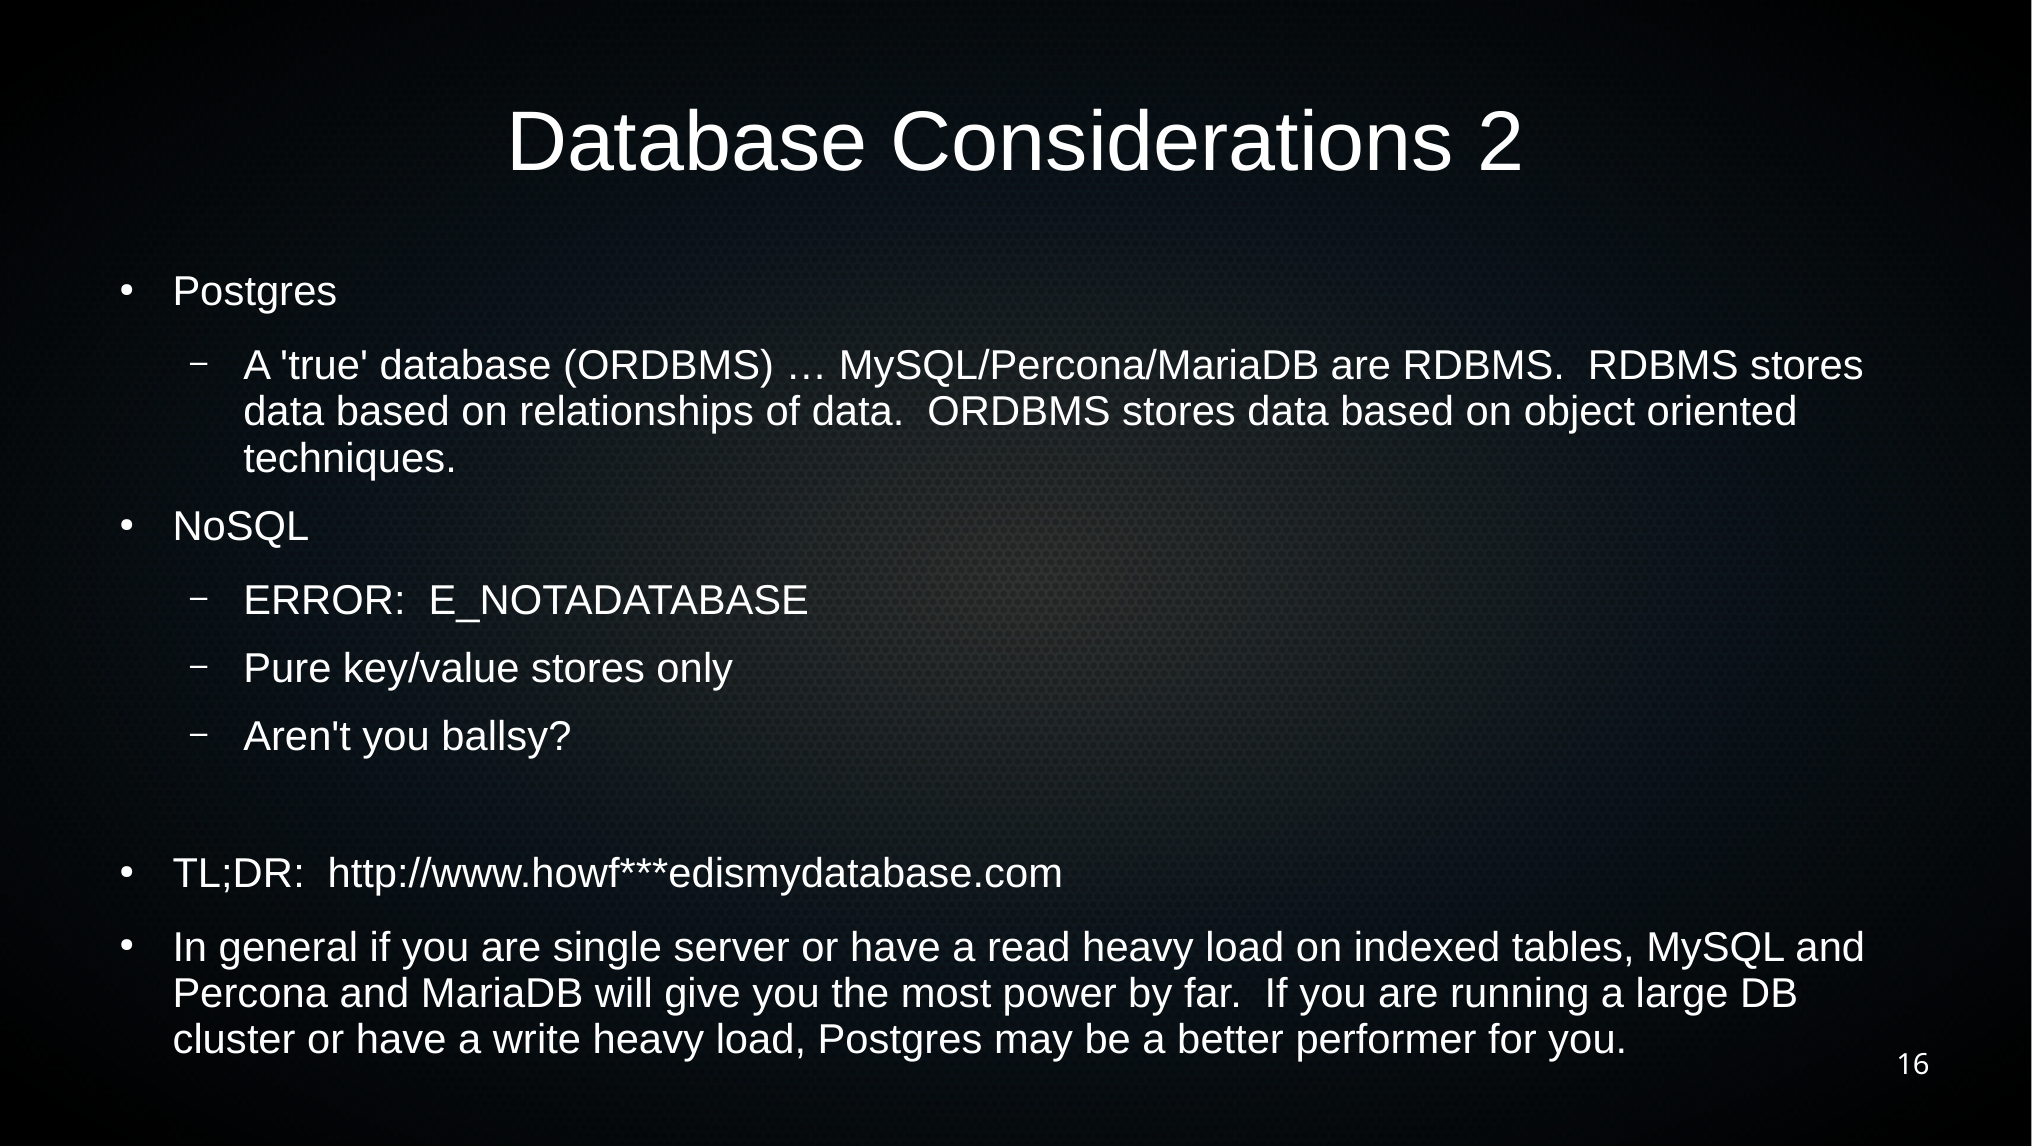

# Database Considerations 2
Postgres
A 'true' database (ORDBMS) … MySQL/Percona/MariaDB are RDBMS. RDBMS stores data based on relationships of data. ORDBMS stores data based on object oriented techniques.
NoSQL
ERROR: E_NOTADATABASE
Pure key/value stores only
Aren't you ballsy?
TL;DR: http://www.howf***edismydatabase.com
In general if you are single server or have a read heavy load on indexed tables, MySQL and Percona and MariaDB will give you the most power by far. If you are running a large DB cluster or have a write heavy load, Postgres may be a better performer for you.
16